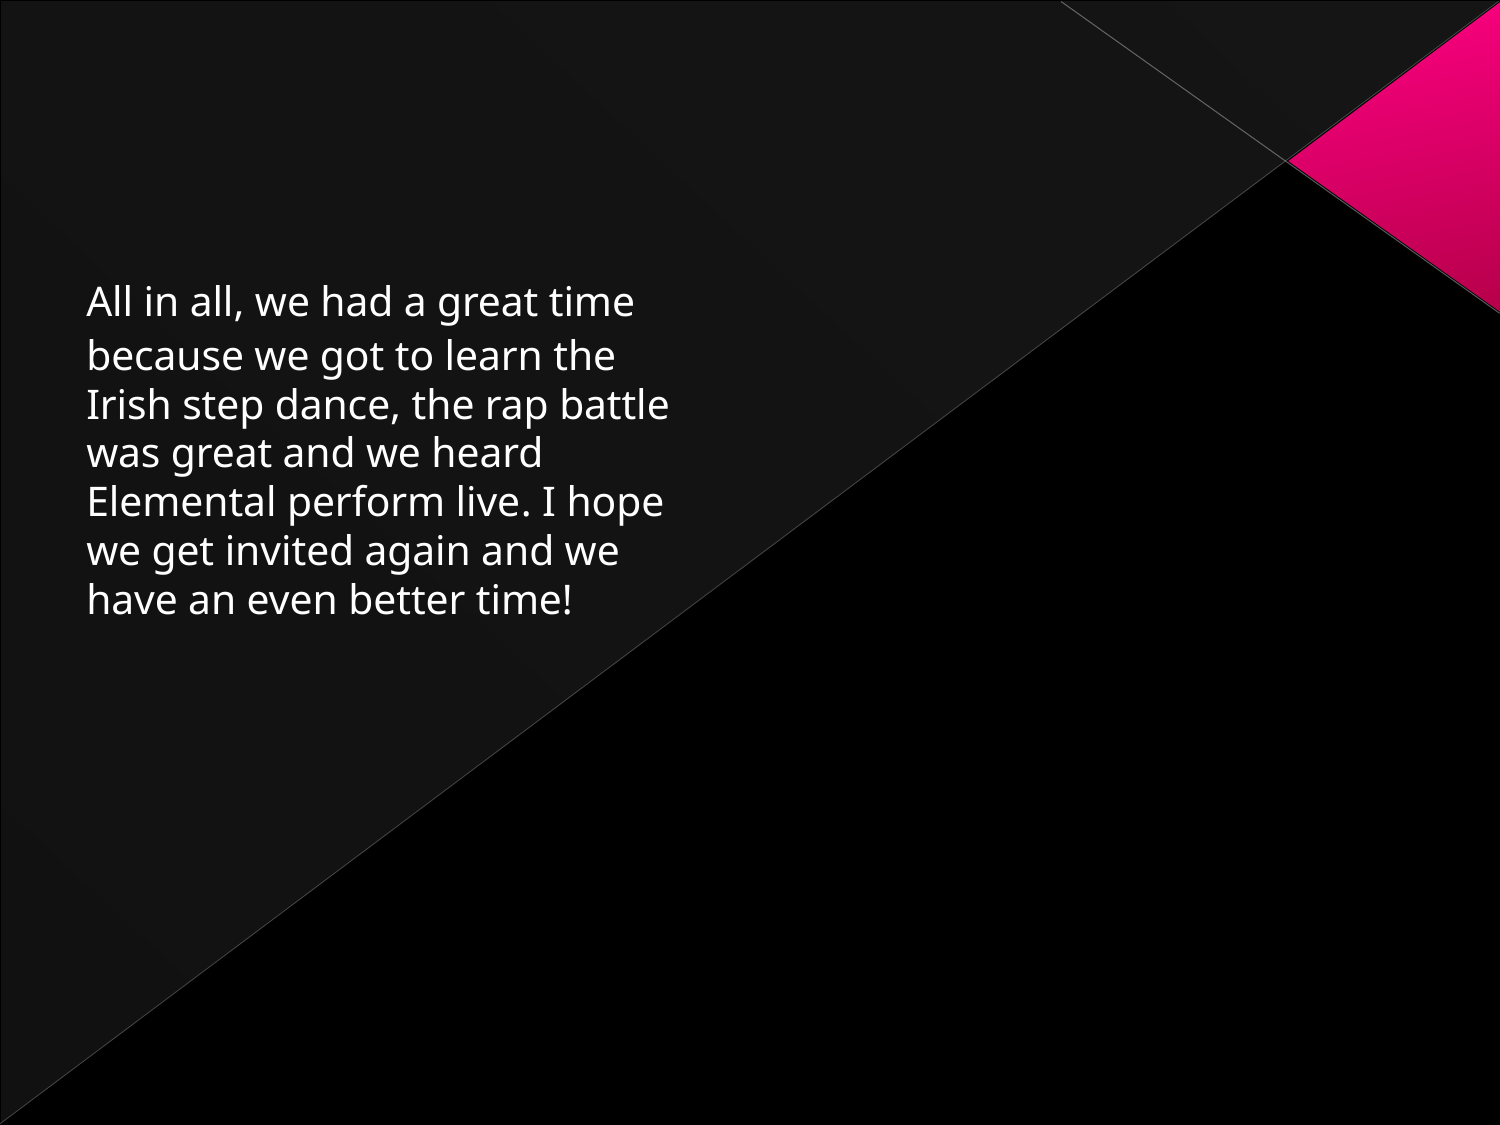

# All in all, we had a great time
because we got to learn the Irish step dance, the rap battle was great and we heard Elemental perform live. I hope we get invited again and we have an even better time!